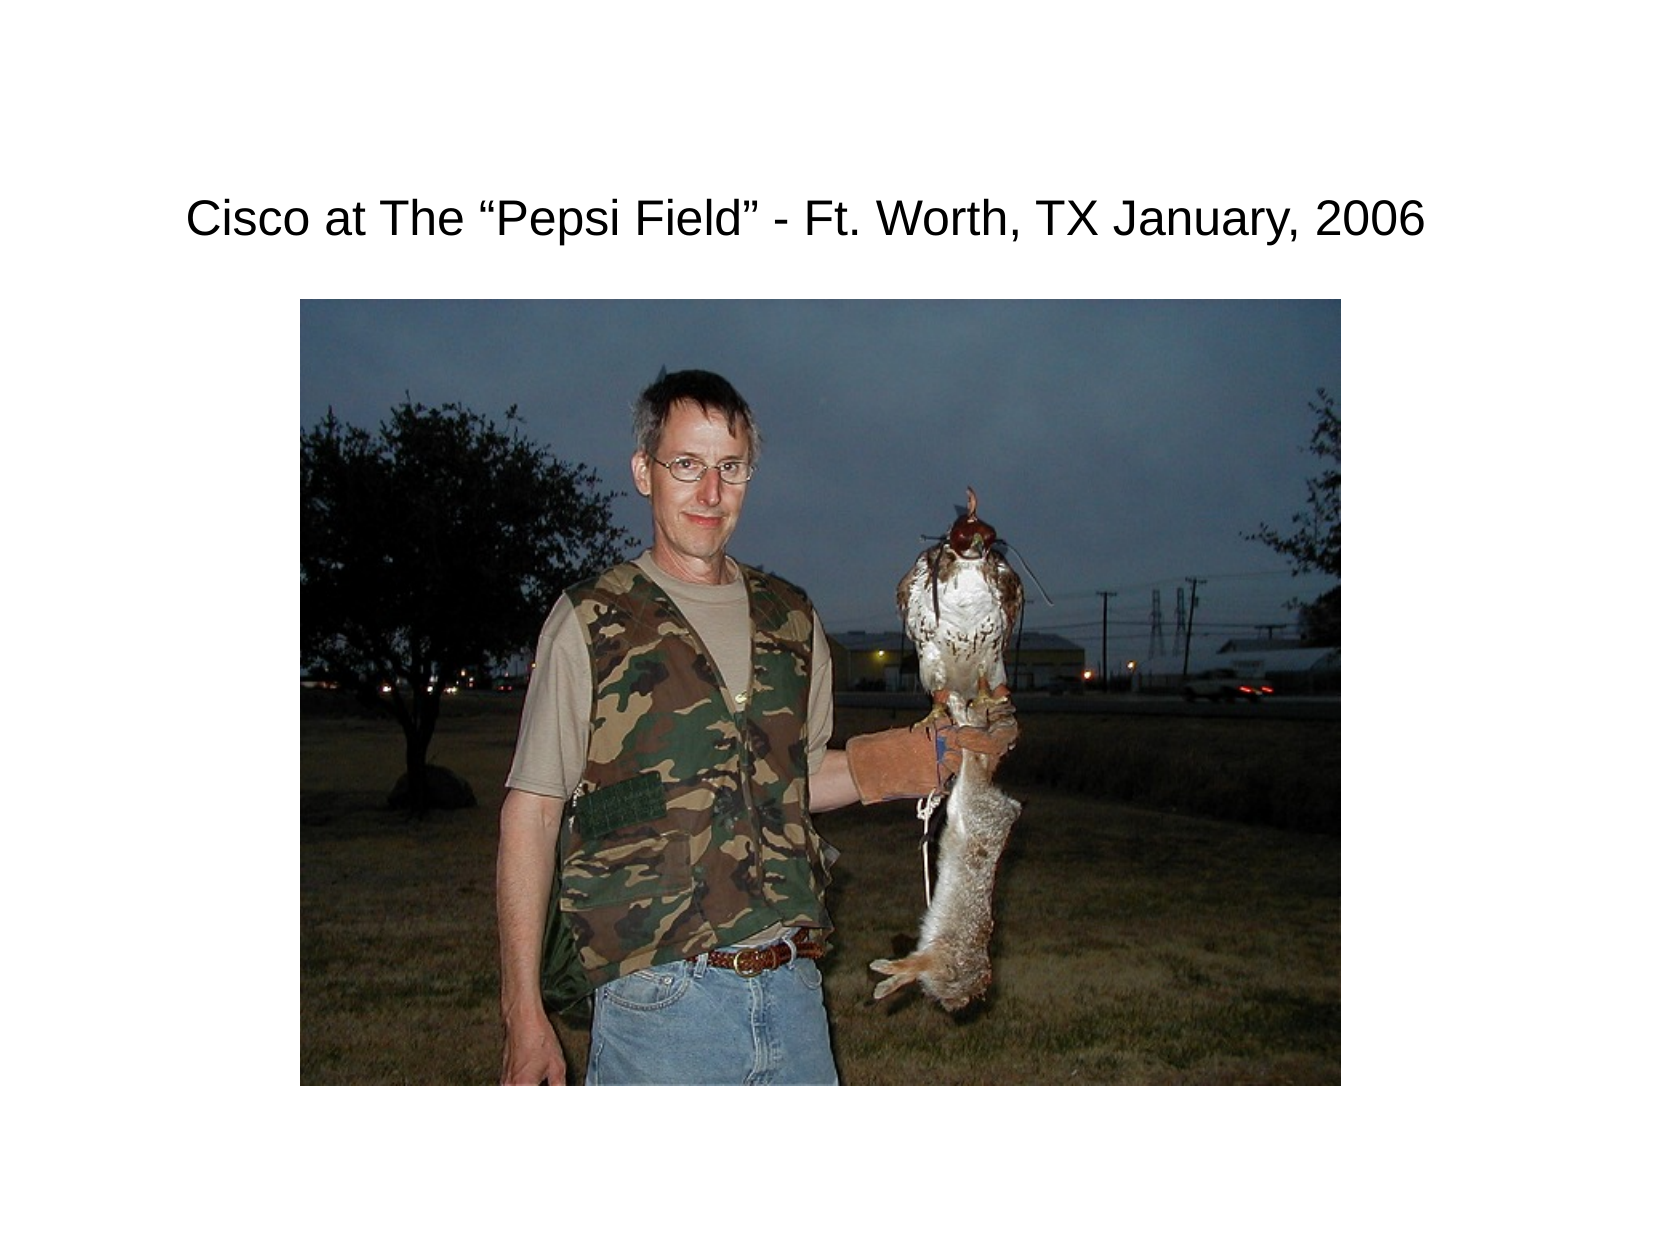

# Cisco at The “Pepsi Field” - Ft. Worth, TX January, 2006